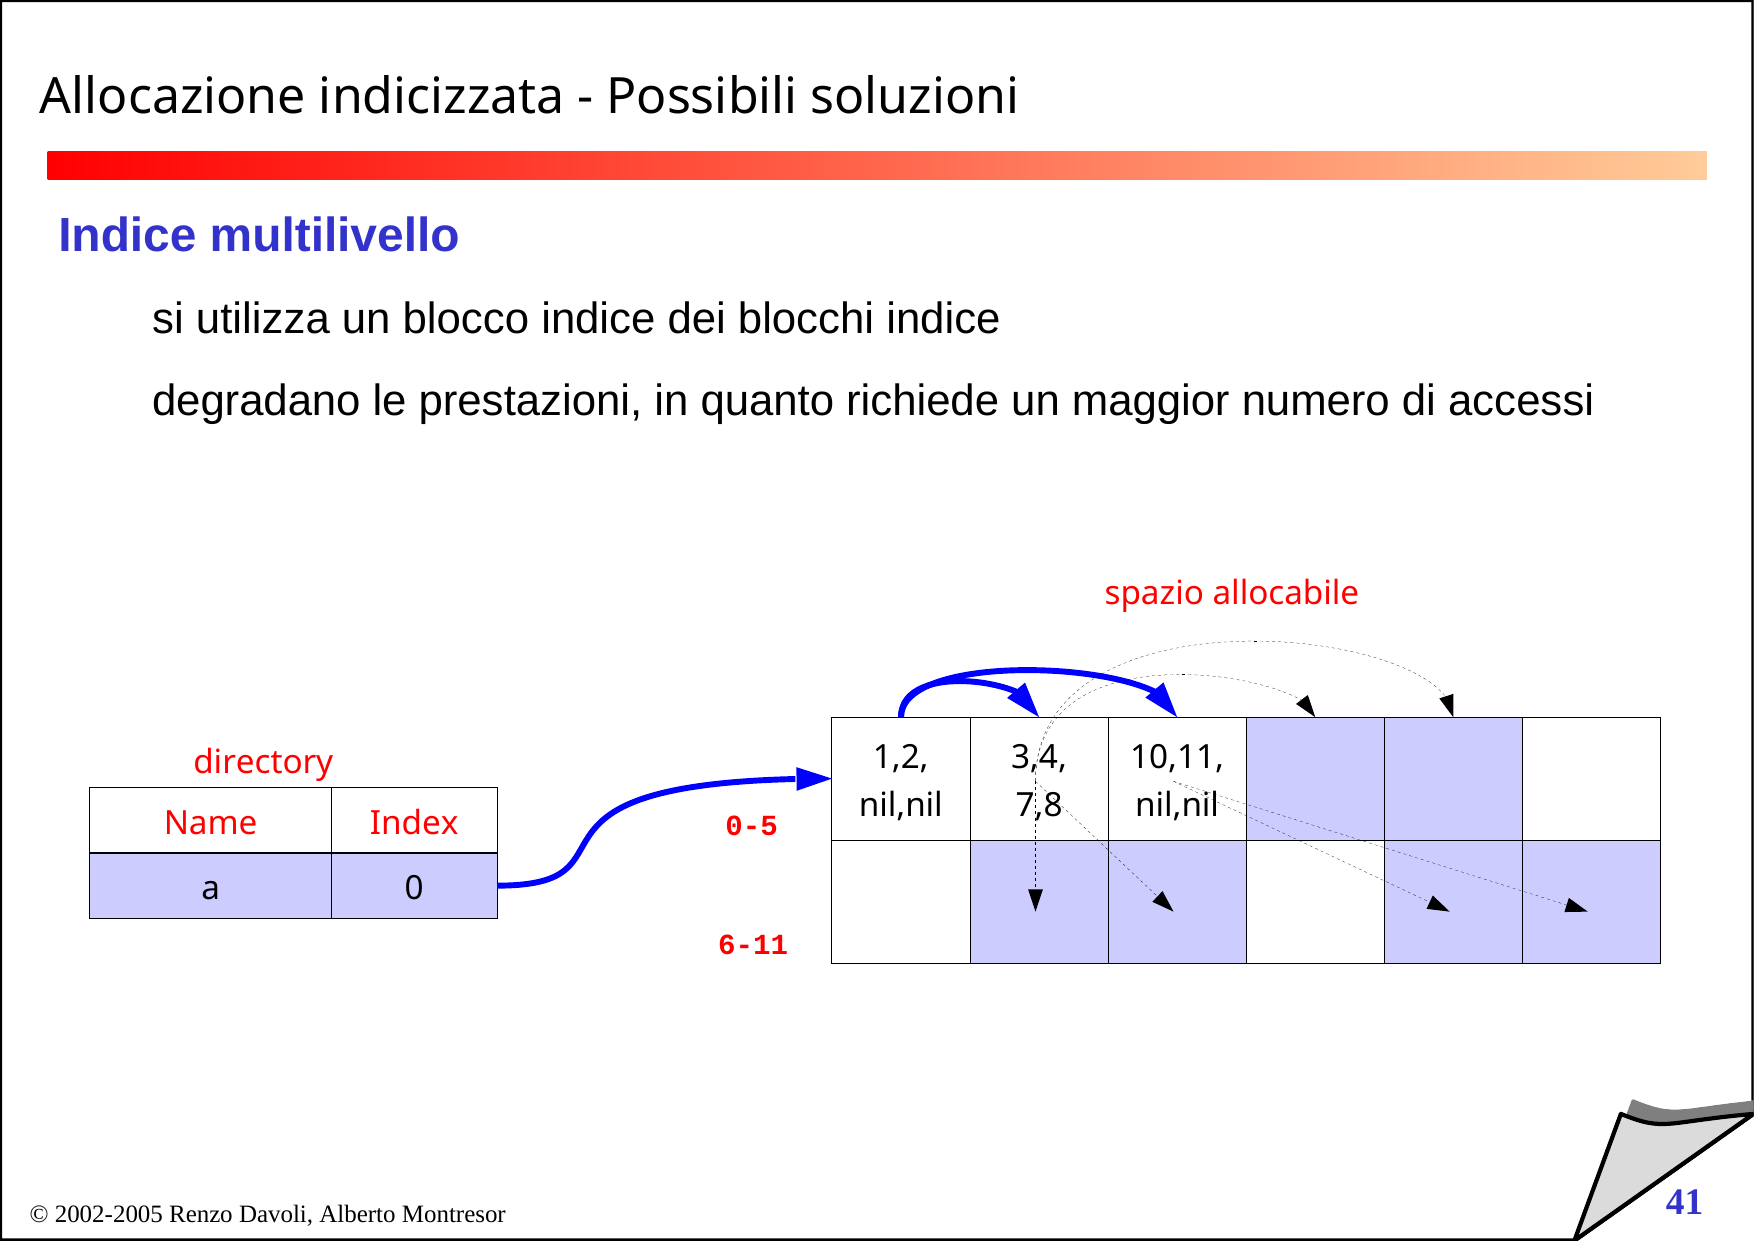

# Allocazione indicizzata - Possibili soluzioni
Indice multilivello
si utilizza un blocco indice dei blocchi indice
degradano le prestazioni, in quanto richiede un maggior numero di accessi
spazio allocabile
1,2,
nil,nil
3,4,
7,8
10,11,
nil,nil
directory
Name
Index
0-5
a
0
6-11